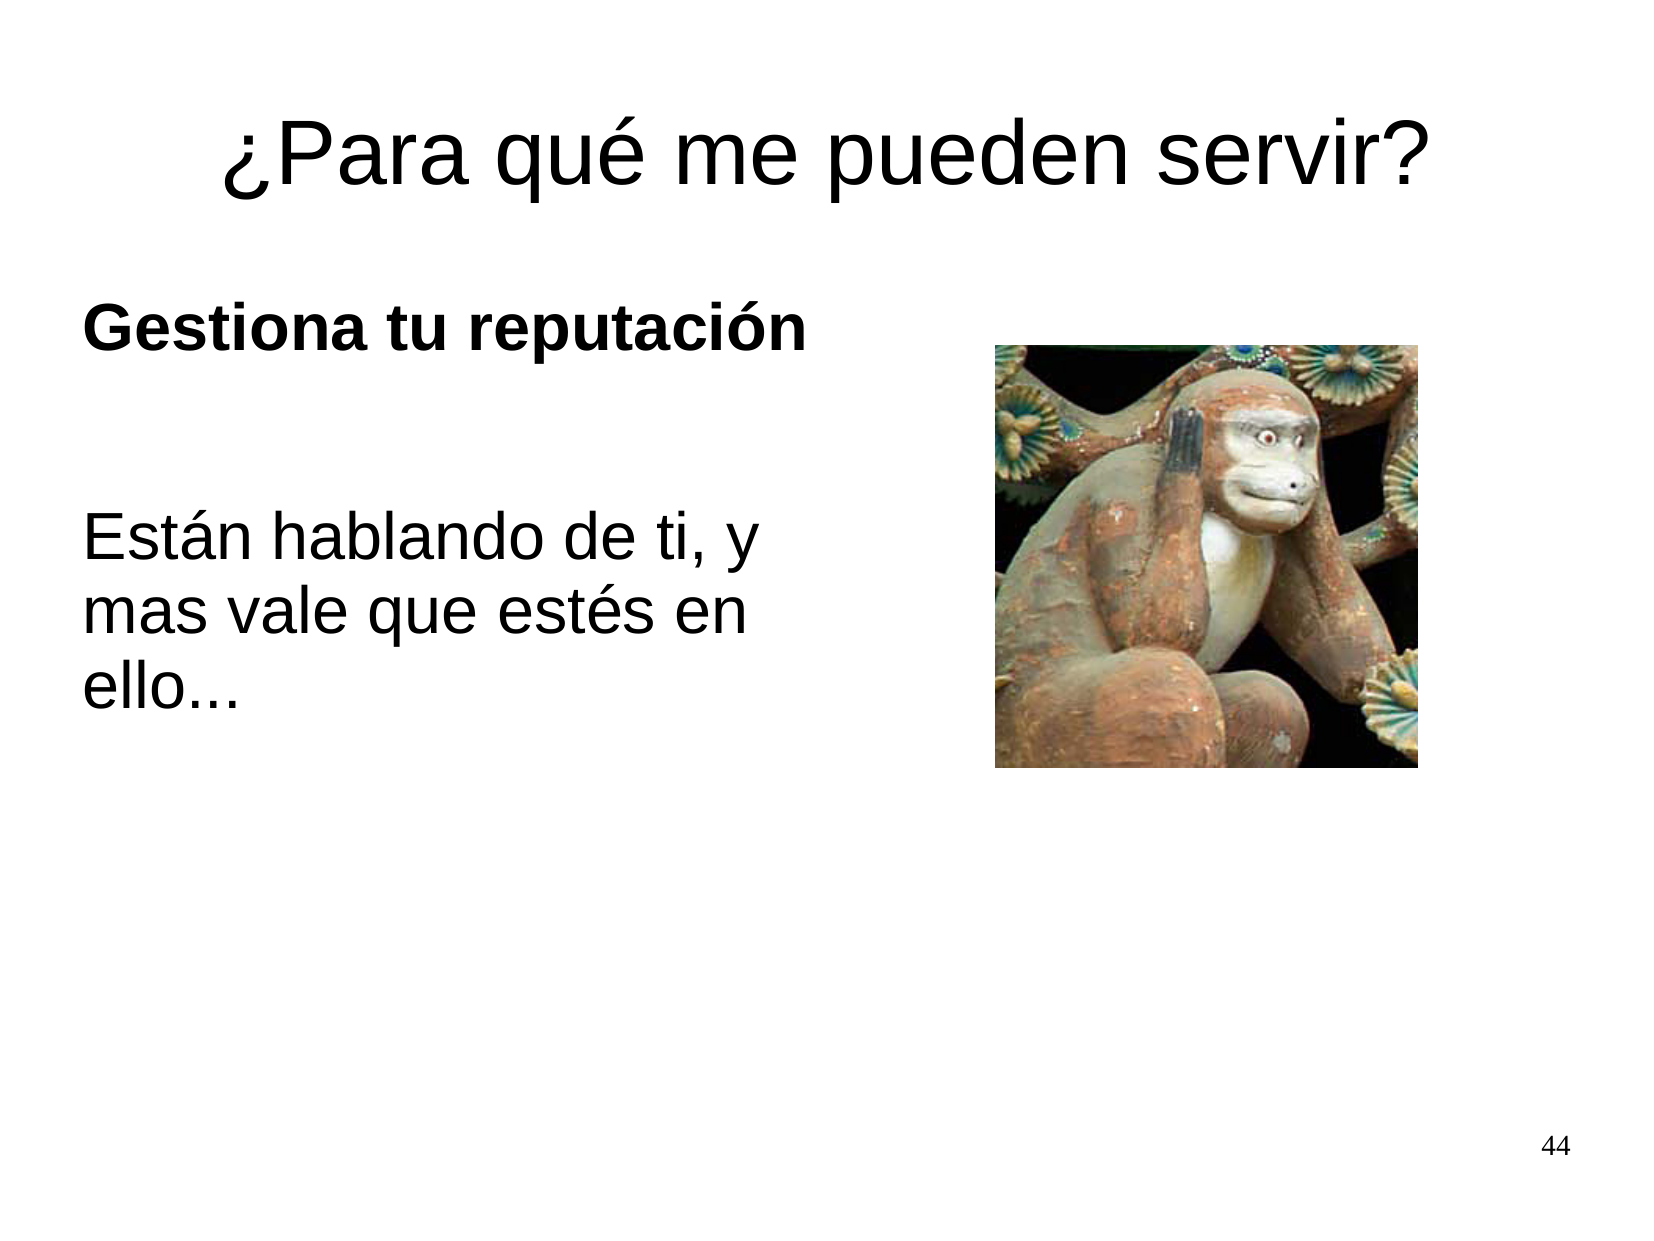

# ¿Para qué me pueden servir?
Gestiona tu reputación
Están hablando de ti, y mas vale que estés en ello...
44